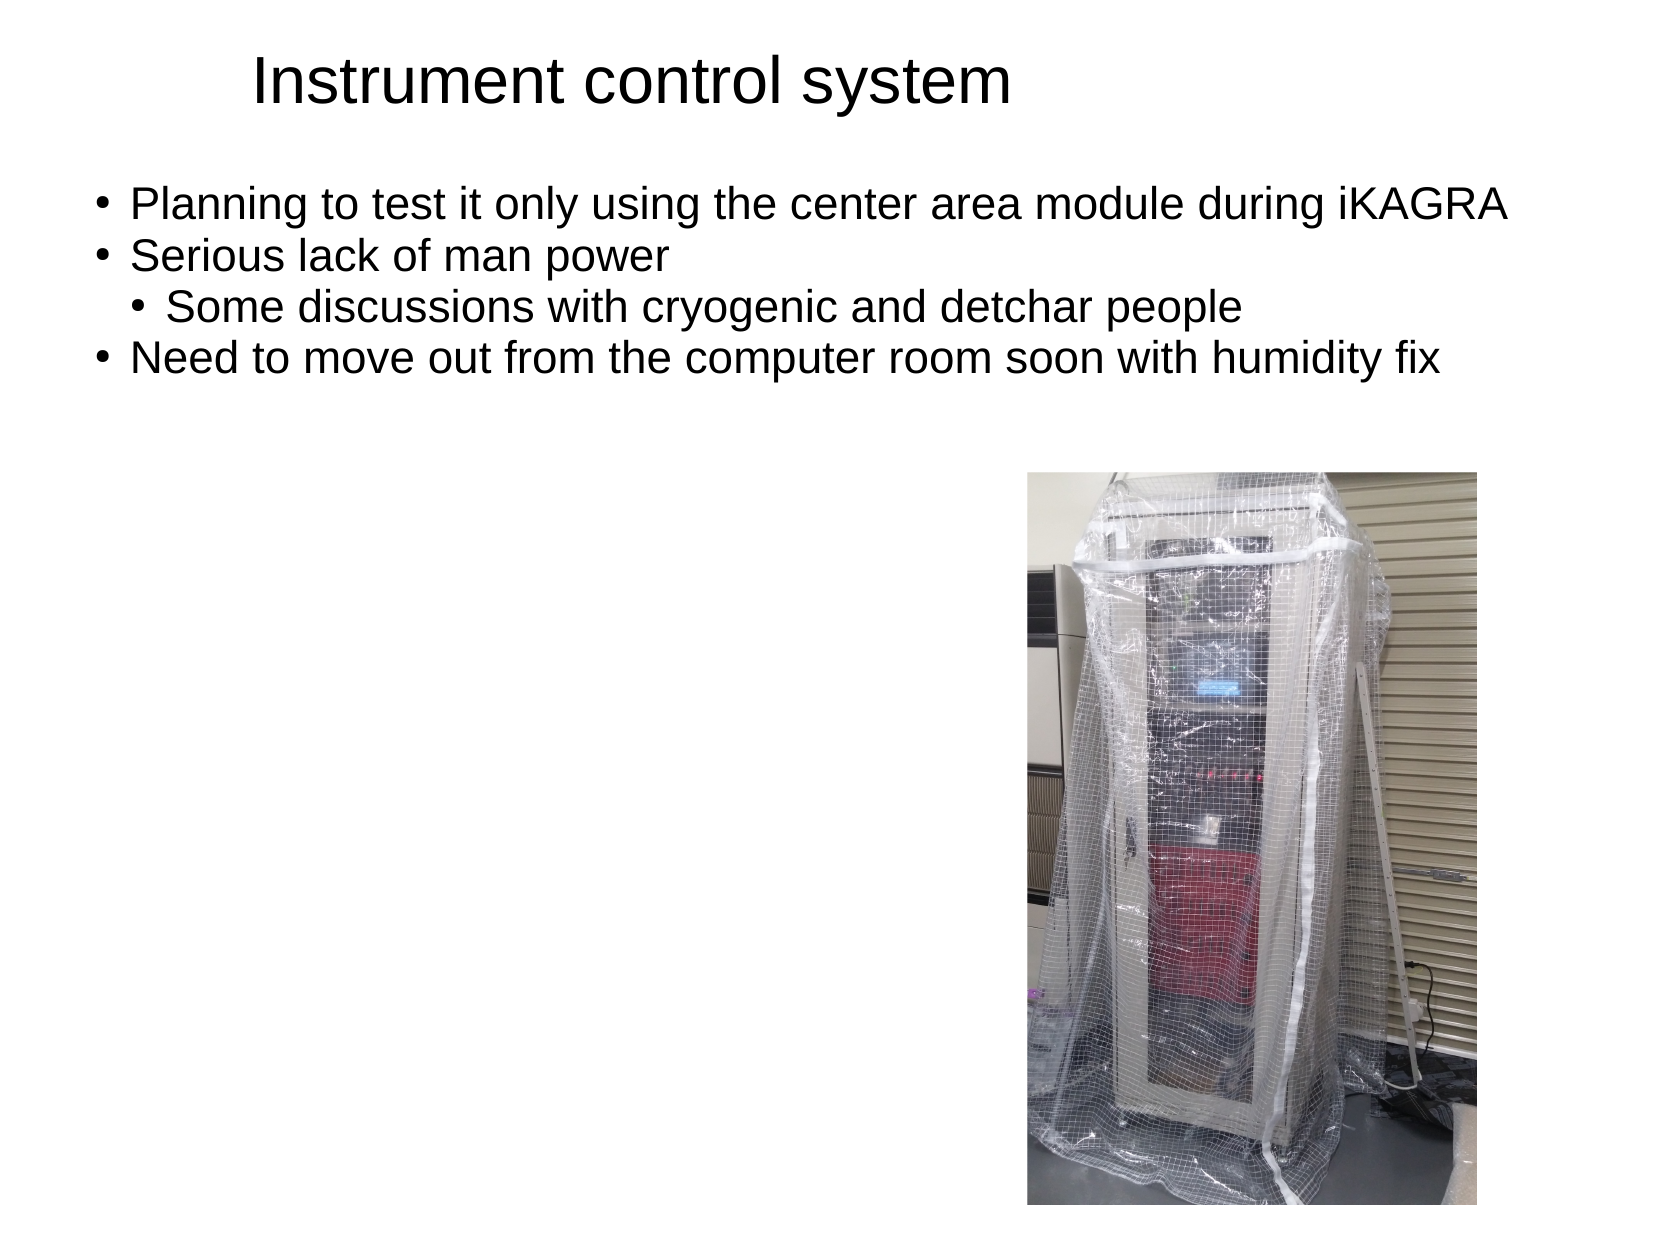

Instrument control system
Planning to test it only using the center area module during iKAGRA
Serious lack of man power
Some discussions with cryogenic and detchar people
Need to move out from the computer room soon with humidity fix